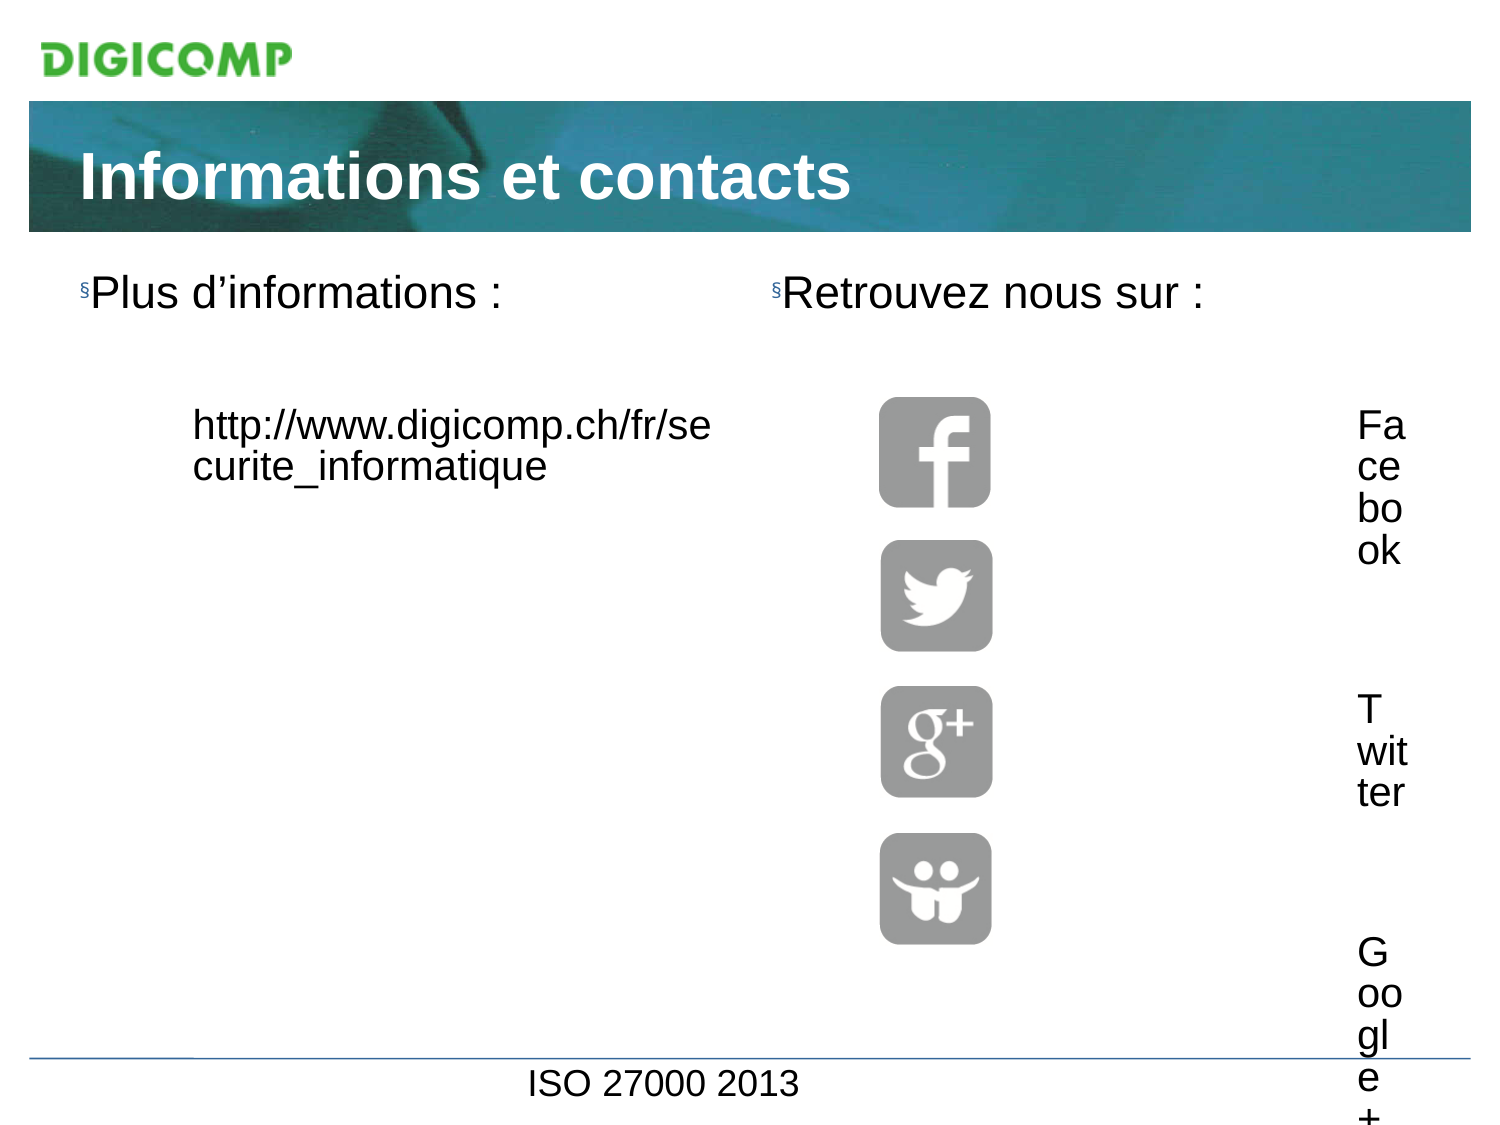

# Informations et contacts
Plus d’informations :
http://www.digicomp.ch/fr/securite_informatique
Retrouvez nous sur :
Facebook
Twitter
Google +
Slideshare
ISO 27000 2013